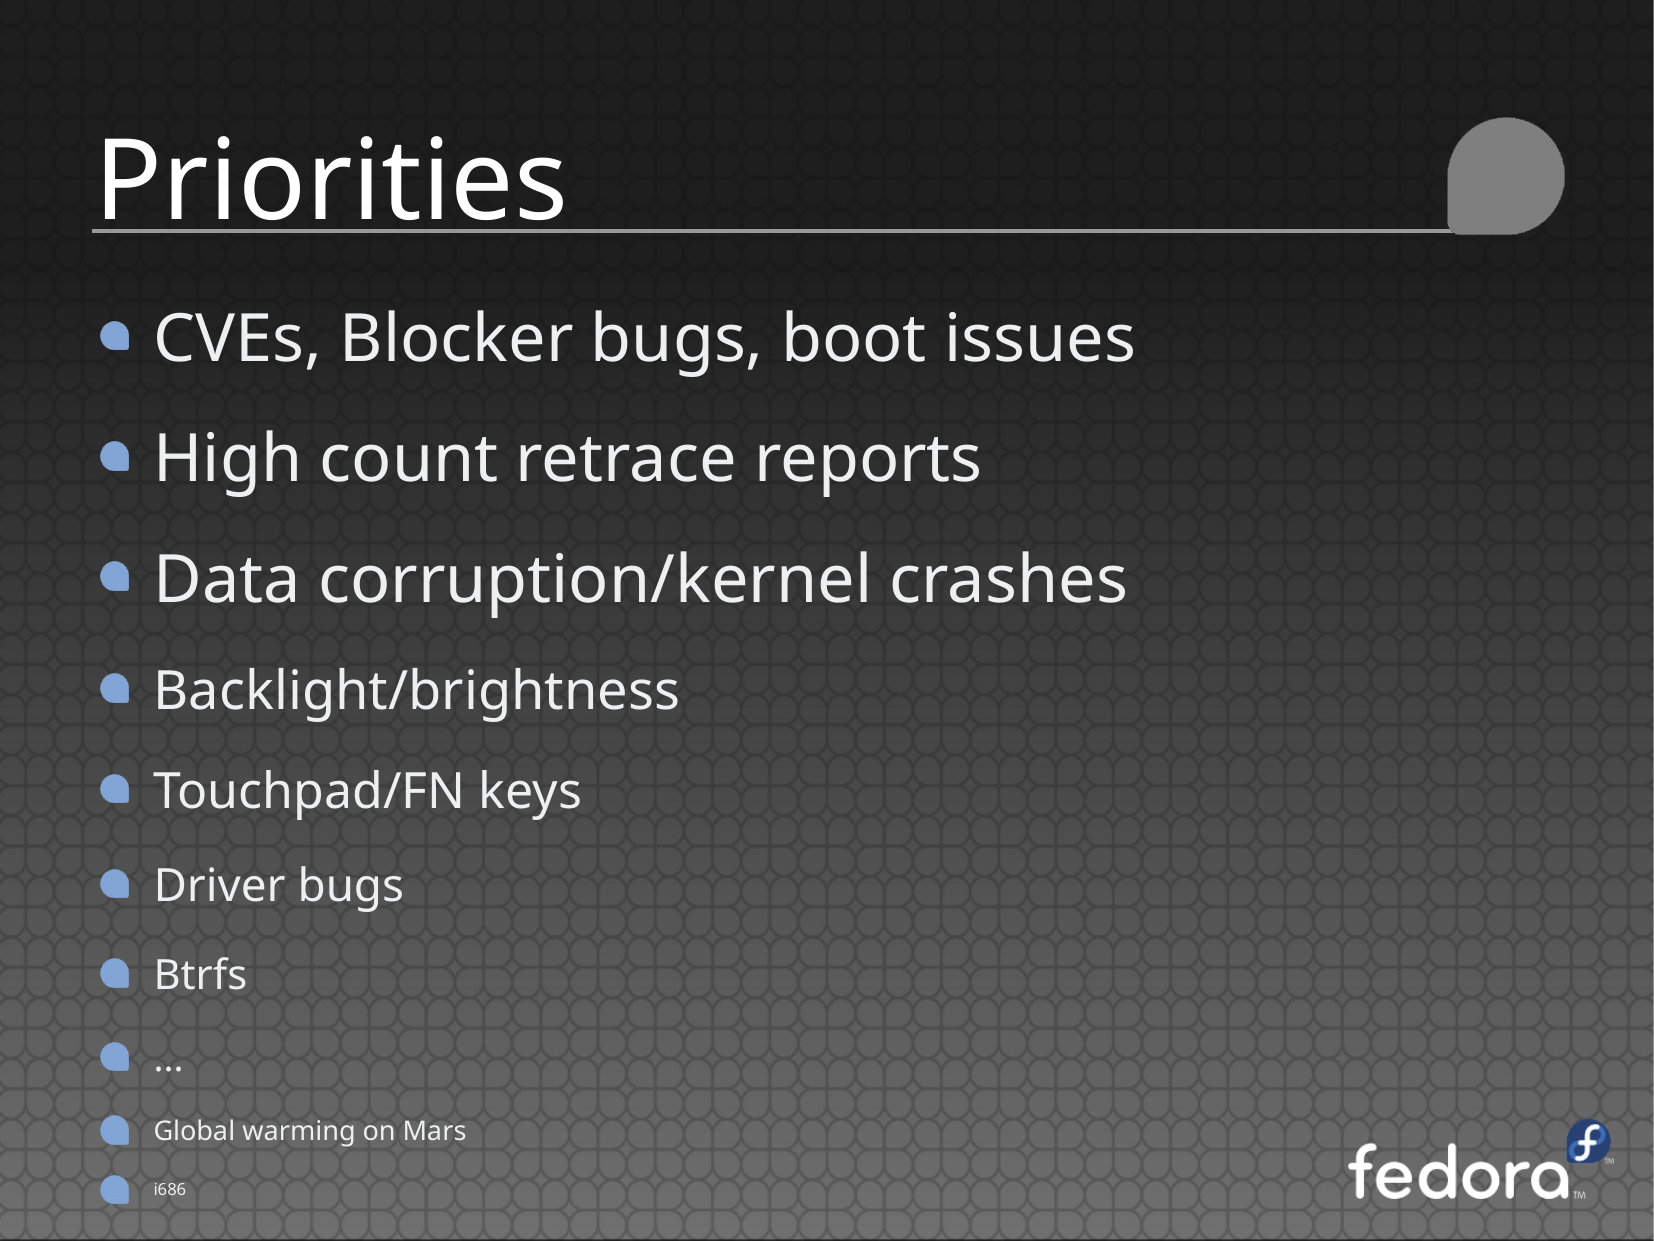

Priorities
# CVEs, Blocker bugs, boot issues
High count retrace reports
Data corruption/kernel crashes
Backlight/brightness
Touchpad/FN keys
Driver bugs
Btrfs
...
Global warming on Mars
i686